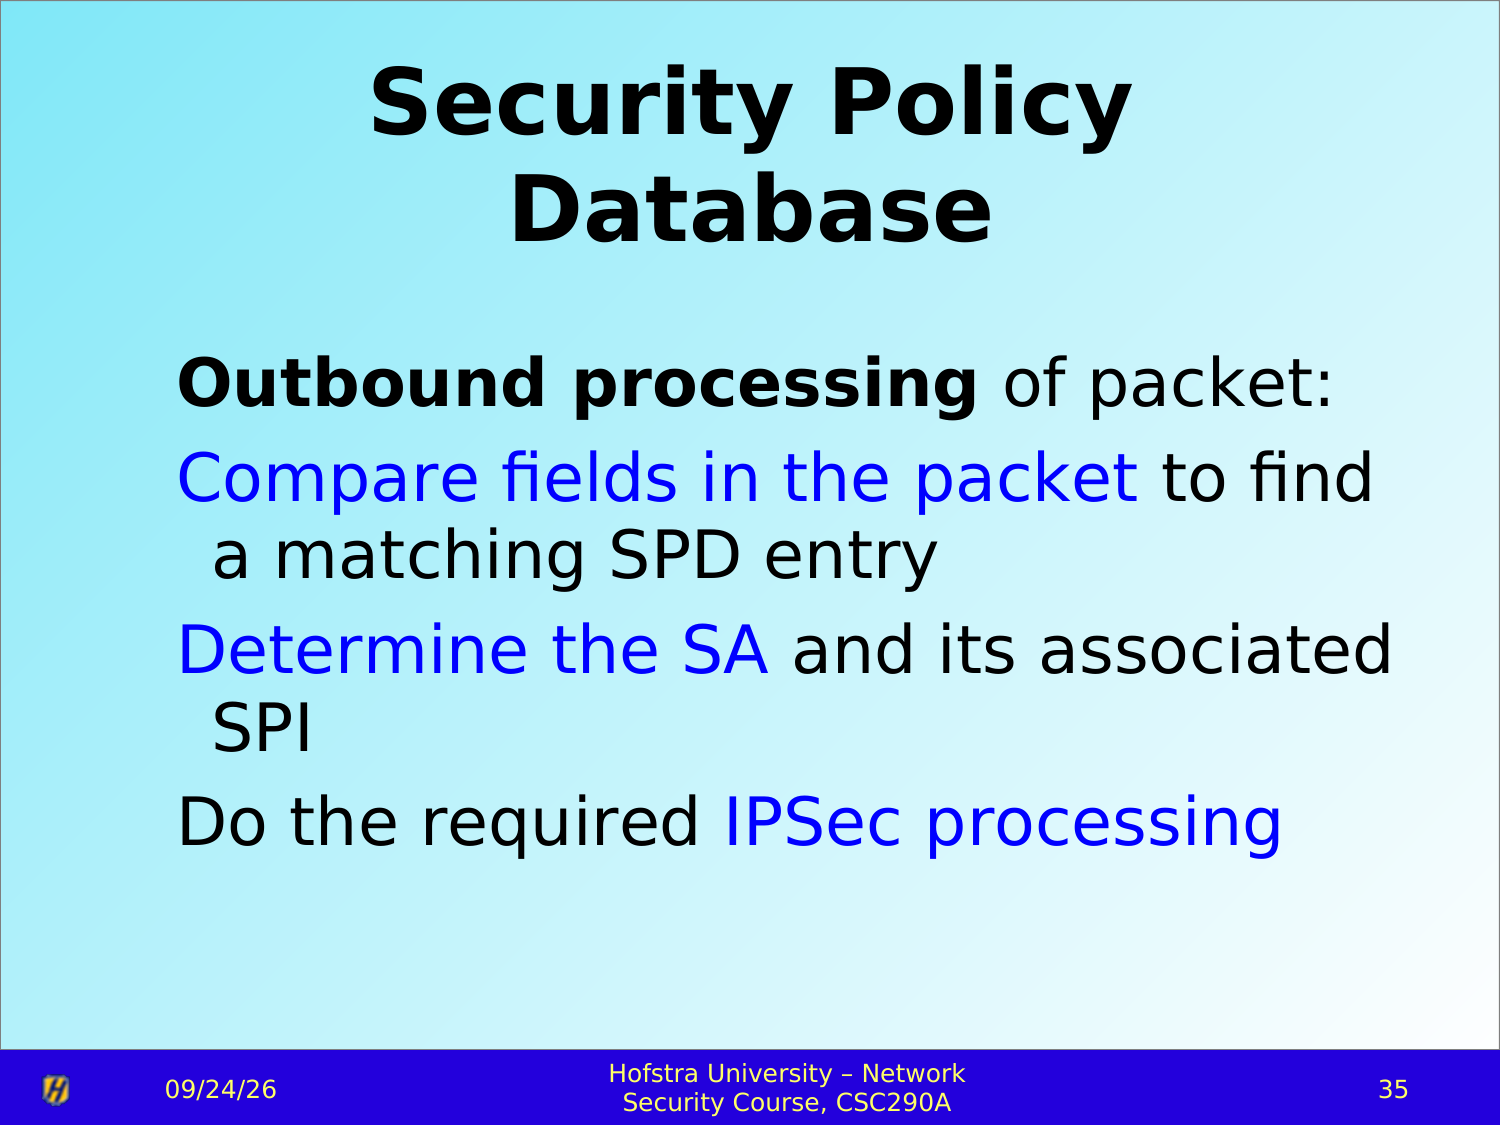

# Security Policy Database
Outbound processing of packet:
Compare fields in the packet to find a matching SPD entry
Determine the SA and its associated SPI
Do the required IPSec processing
35